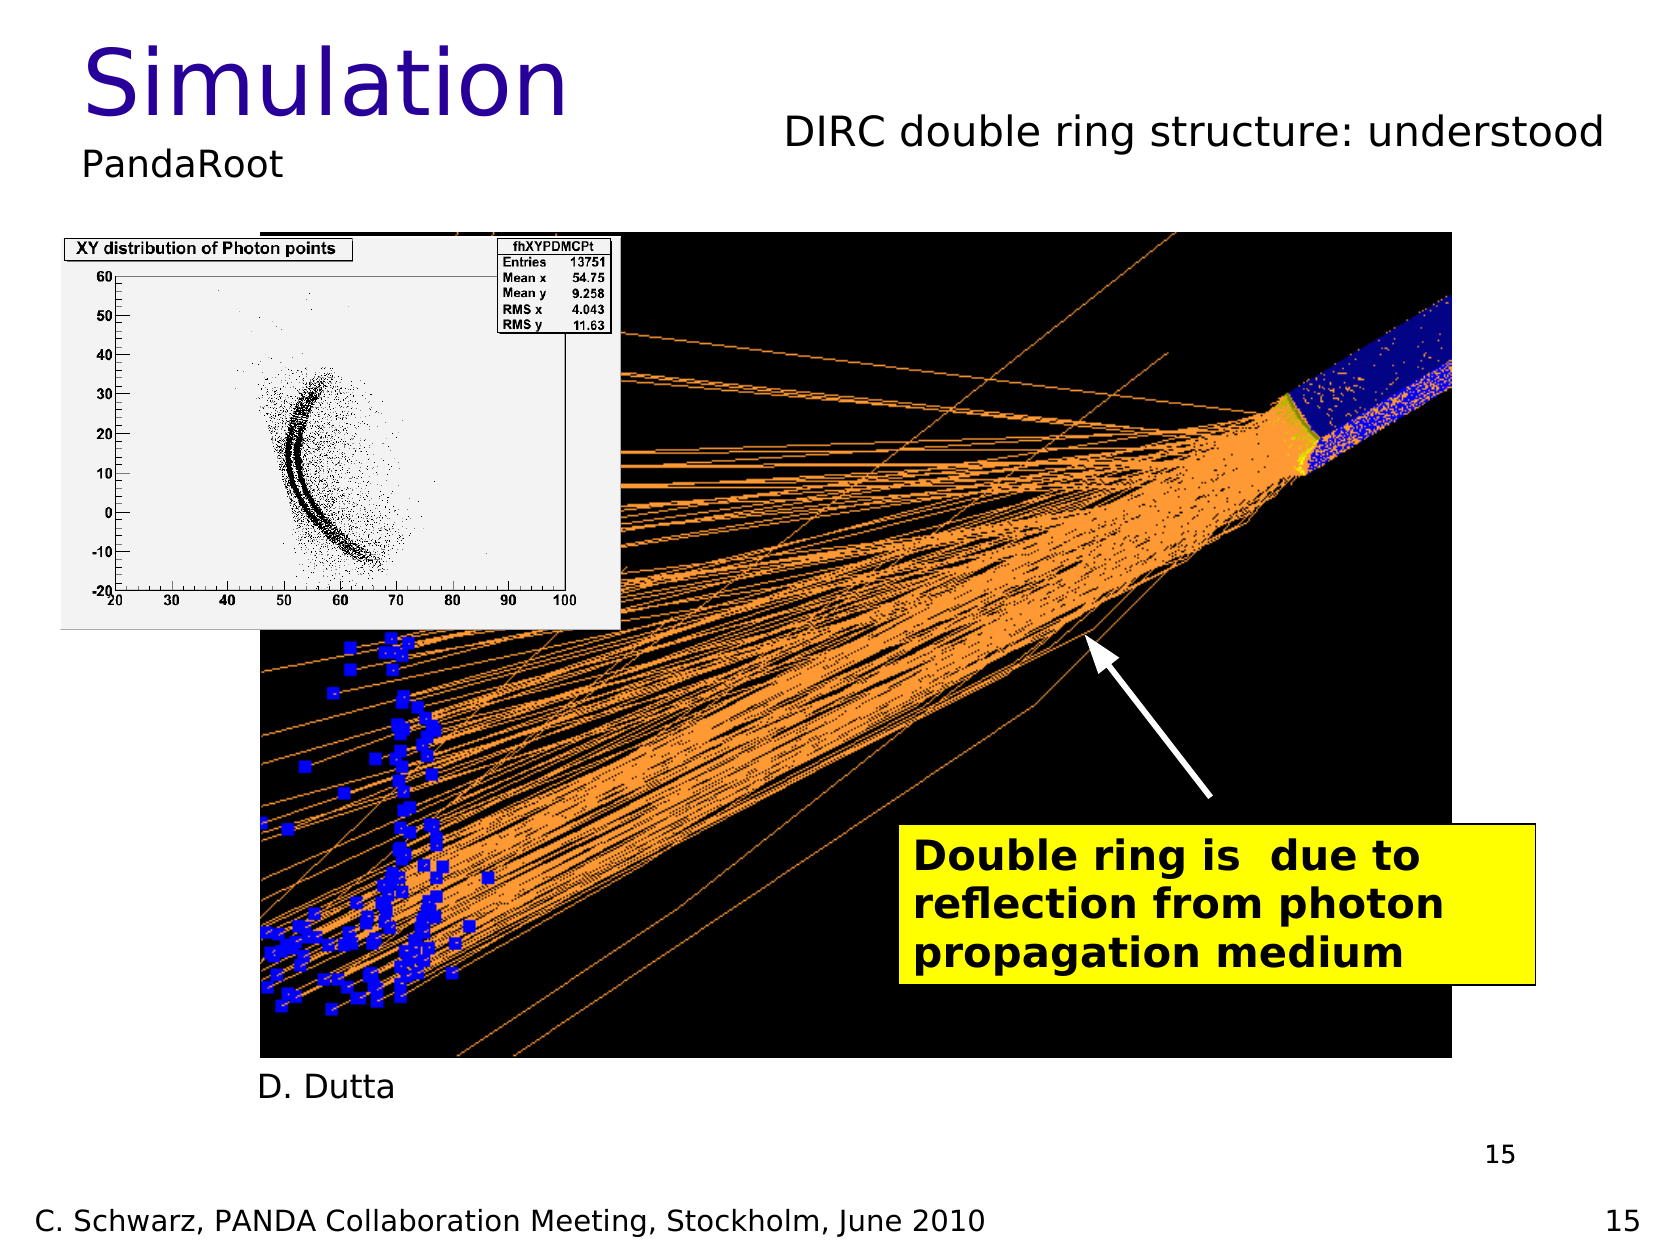

# Simulation
 DIRC double ring structure: understood
PandaRoot
With Double Lens
Double ring is due to reflection from photon propagation medium
D. Dutta
15